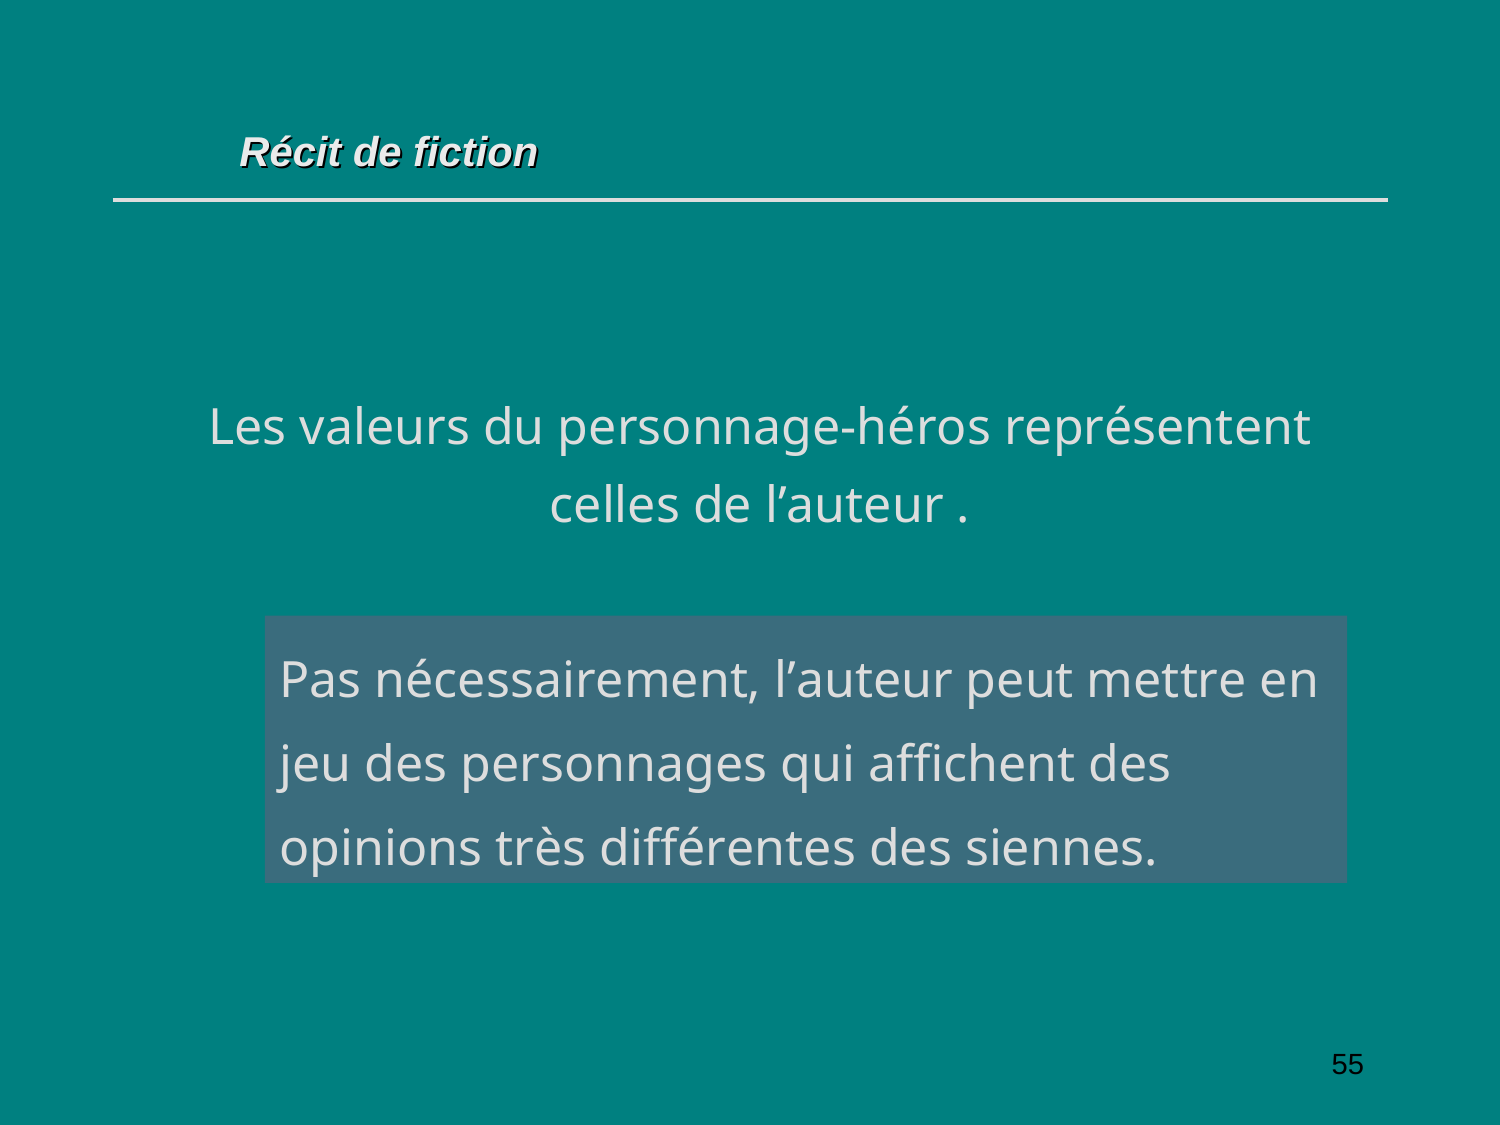

Récit de fiction
Les valeurs du personnage-héros représentent celles de l’auteur .
Vrai / Faux ?
Pas nécessairement, l’auteur peut mettre en jeu des personnages qui affichent des opinions très différentes des siennes.
55